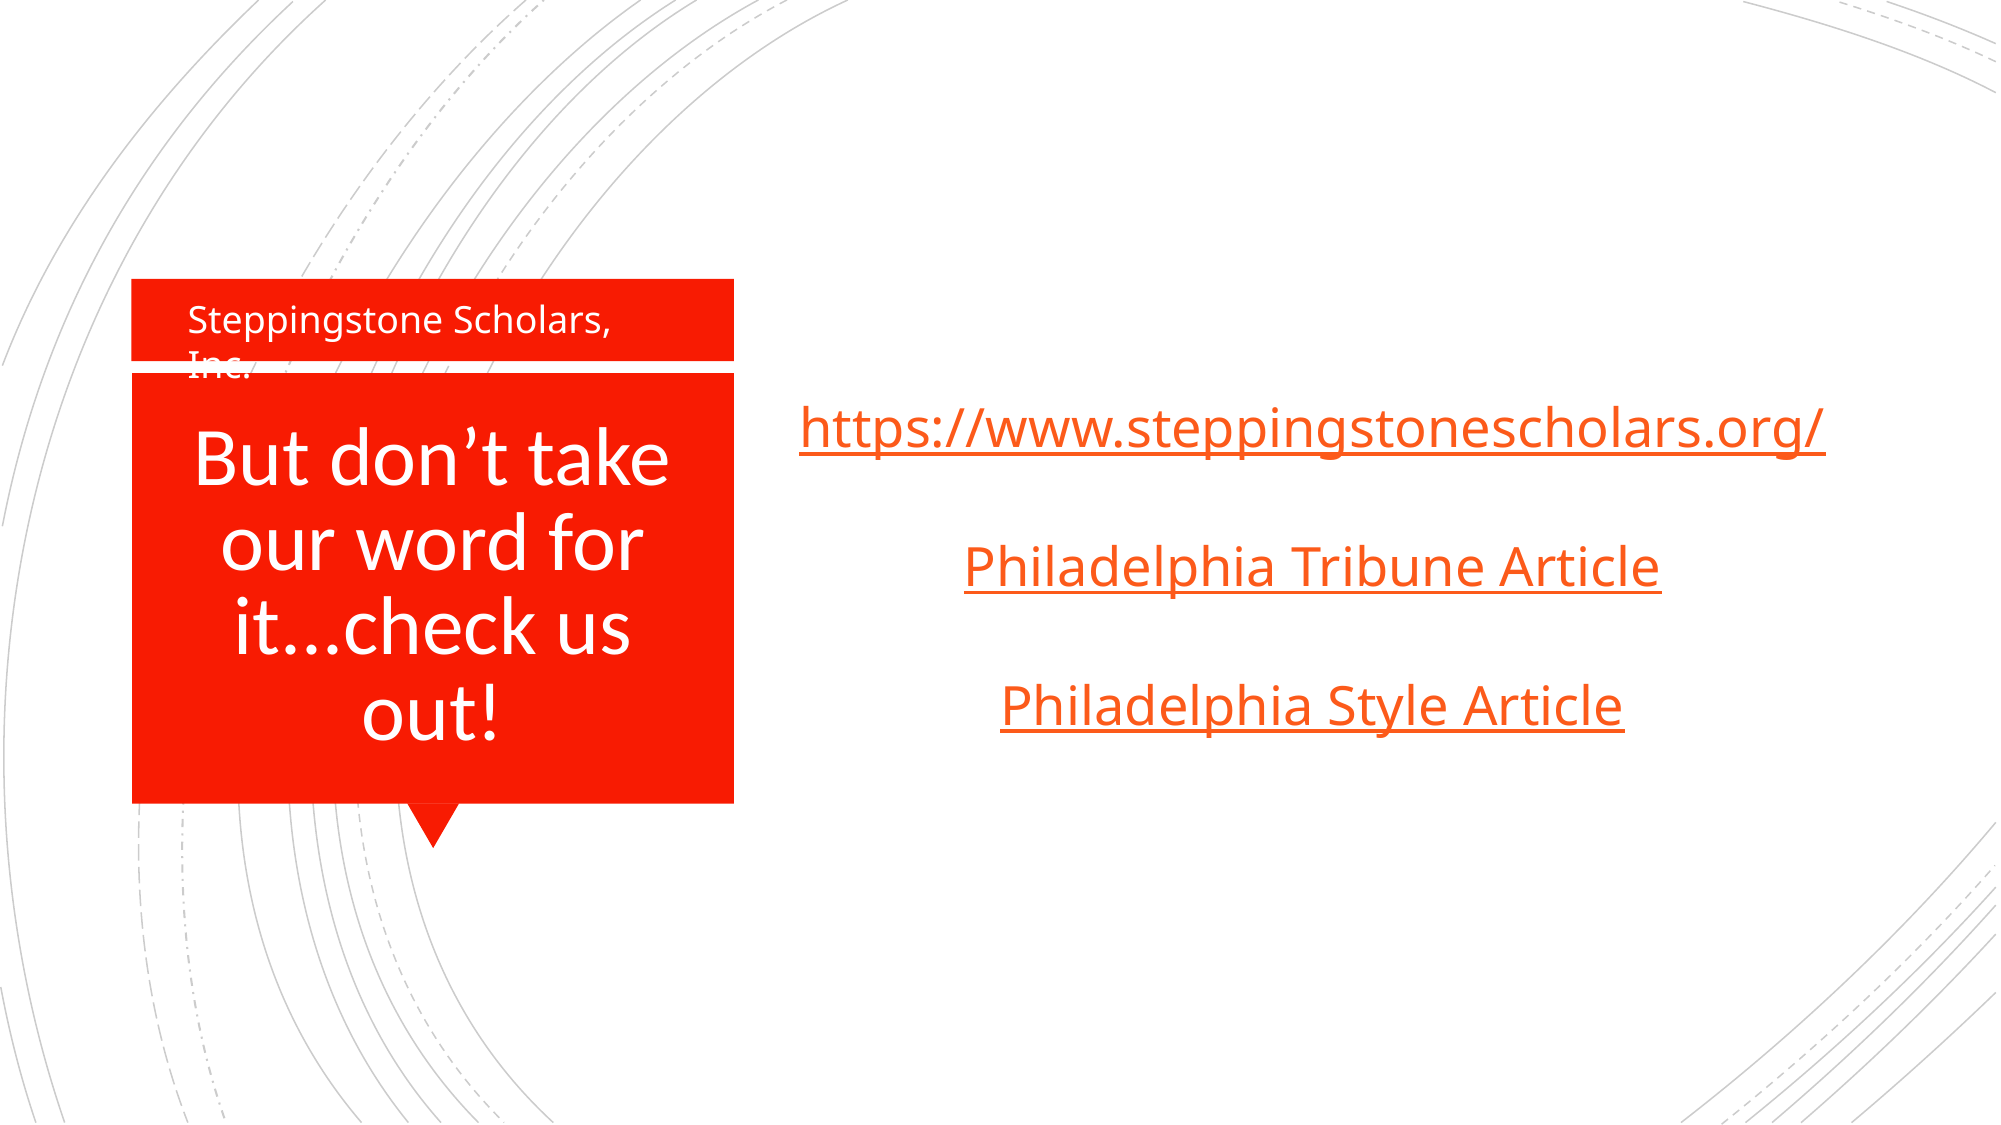

Steppingstone Scholars, Inc.
https://www.steppingstonescholars.org/
Philadelphia Tribune Article
Philadelphia Style Article
# But don’t take our word for it...check us out!